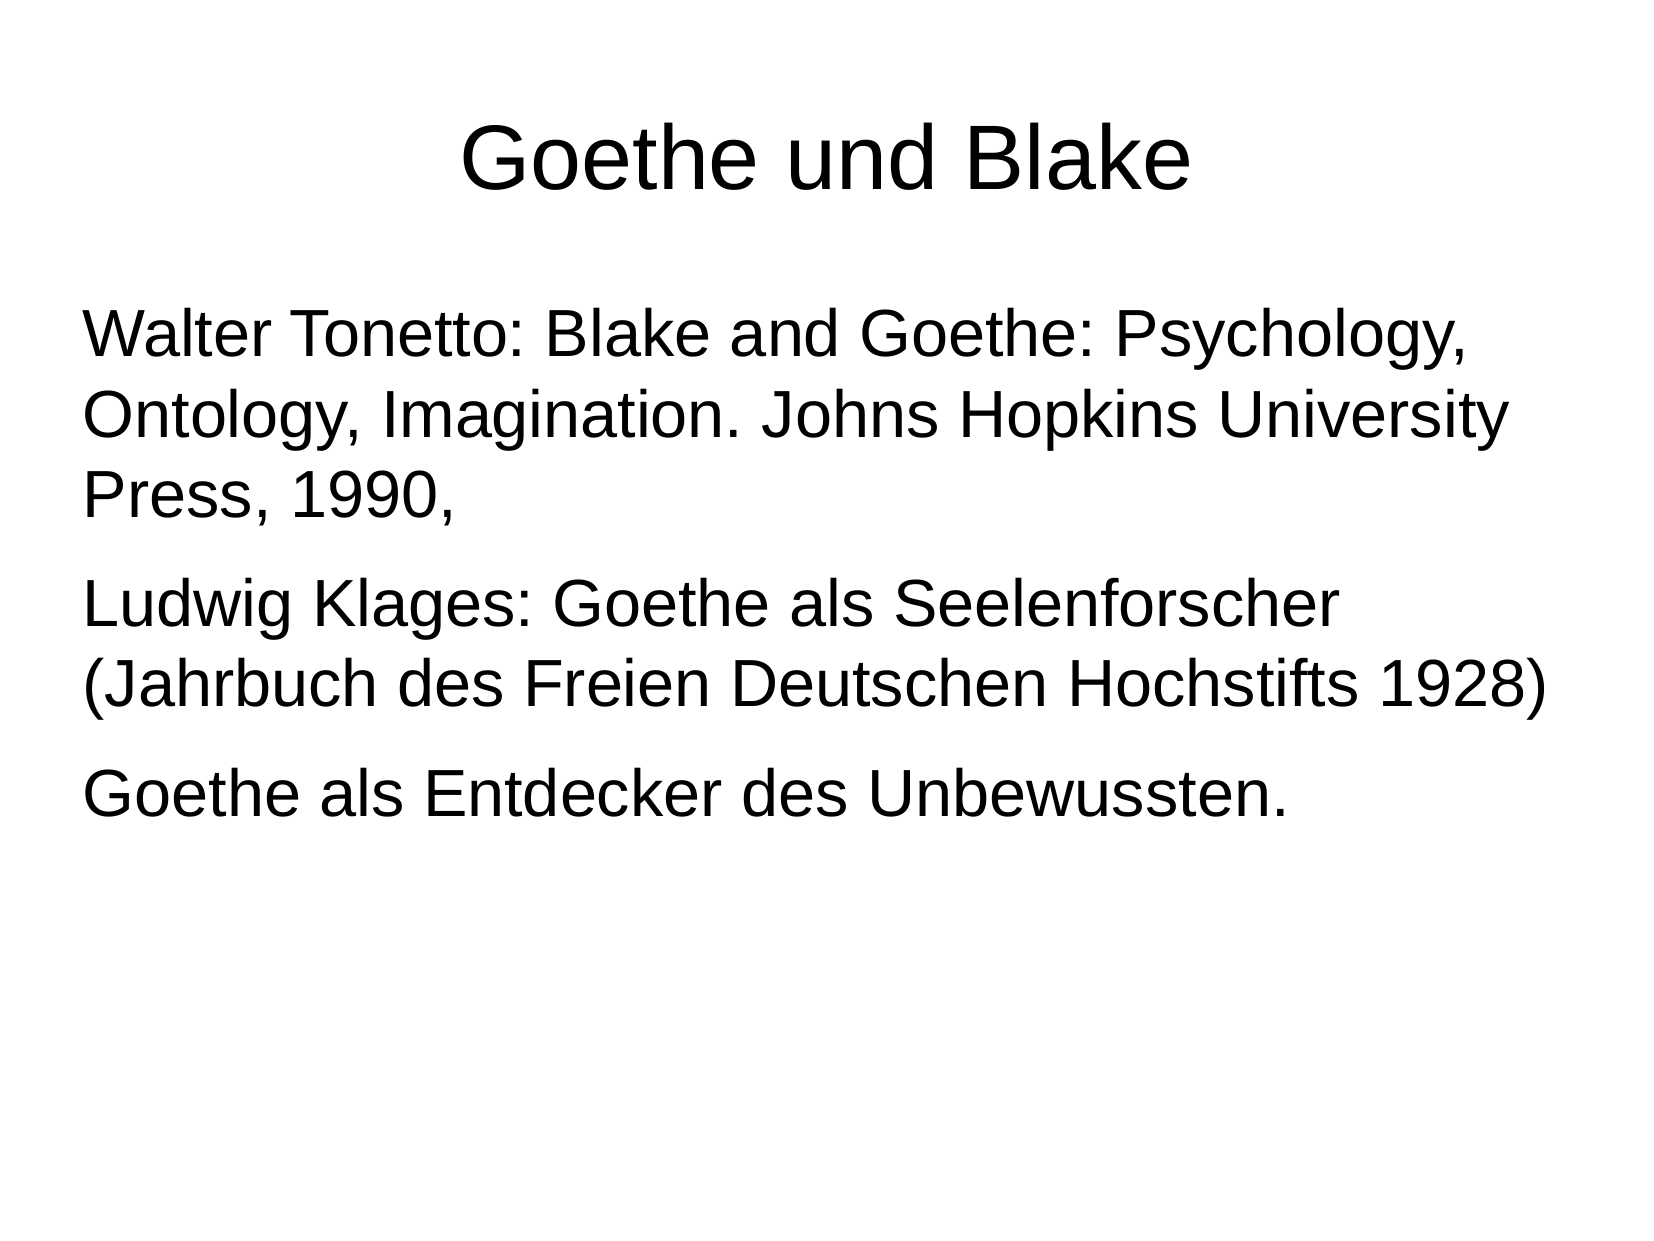

# Goethe und Blake
Walter Tonetto: Blake and Goethe: Psychology, Ontology, Imagination. Johns Hopkins University Press, 1990,
Ludwig Klages: Goethe als Seelenforscher (Jahrbuch des Freien Deutschen Hochstifts 1928)
Goethe als Entdecker des Unbewussten.